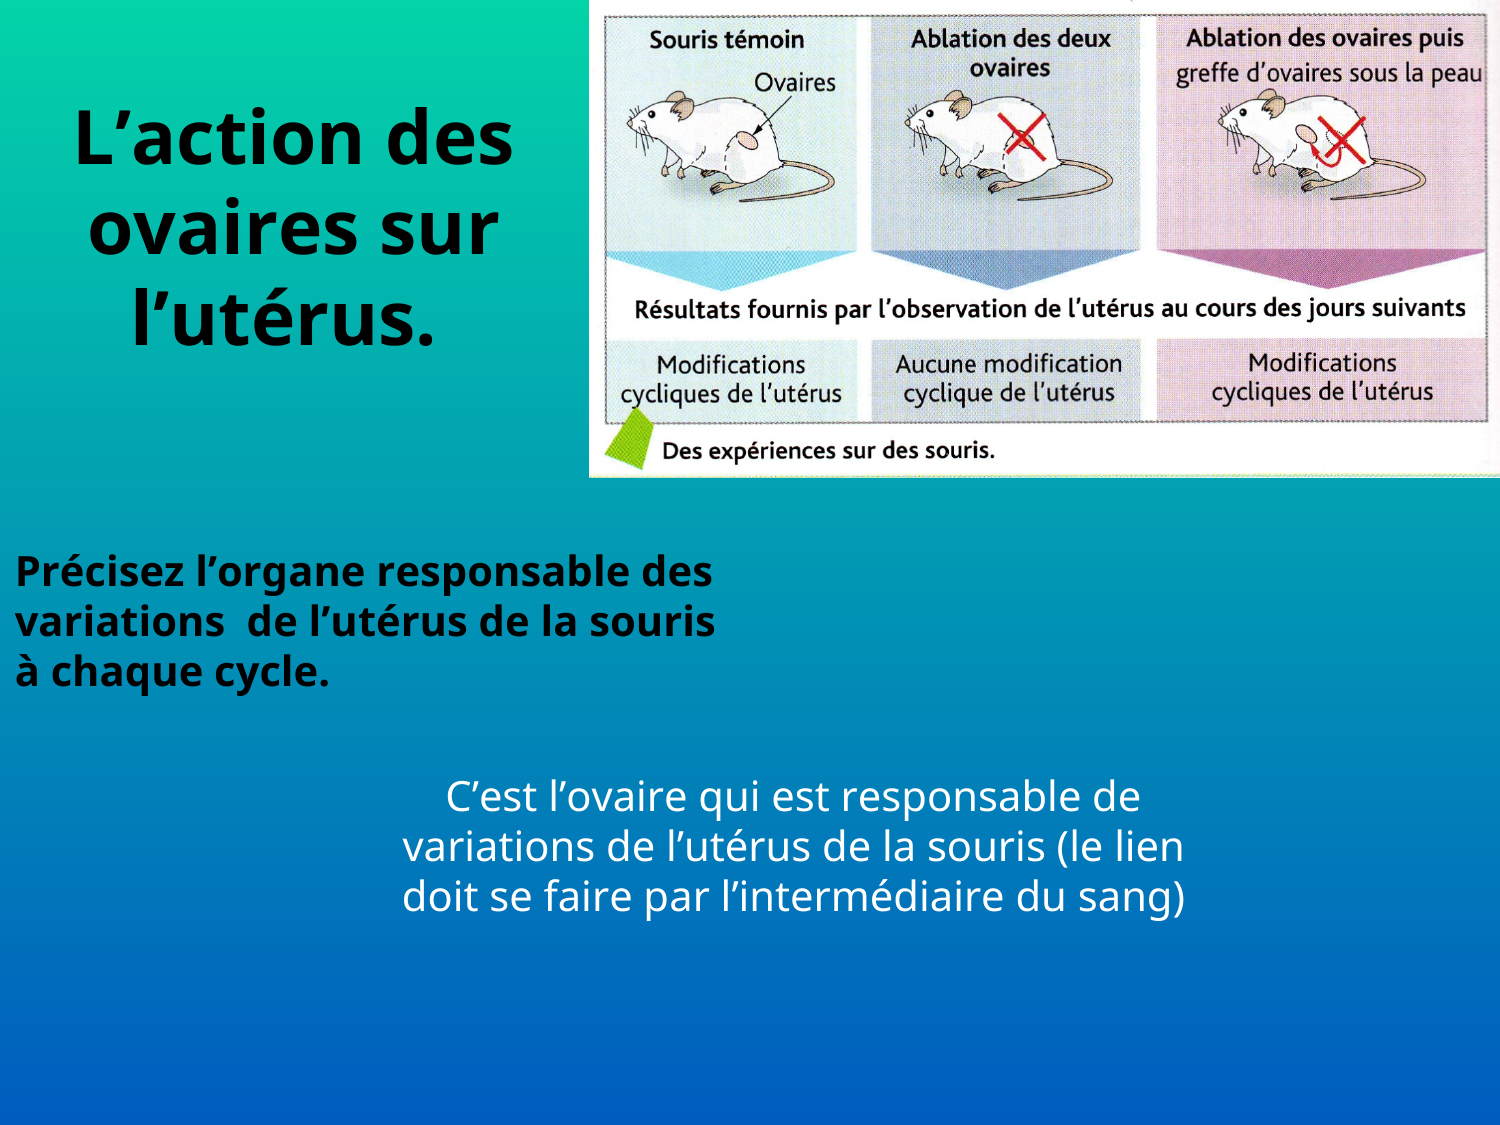

# L’action des ovaires sur l’utérus.
Précisez l’organe responsable des variations de l’utérus de la souris à chaque cycle.
C’est l’ovaire qui est responsable de variations de l’utérus de la souris (le lien doit se faire par l’intermédiaire du sang)